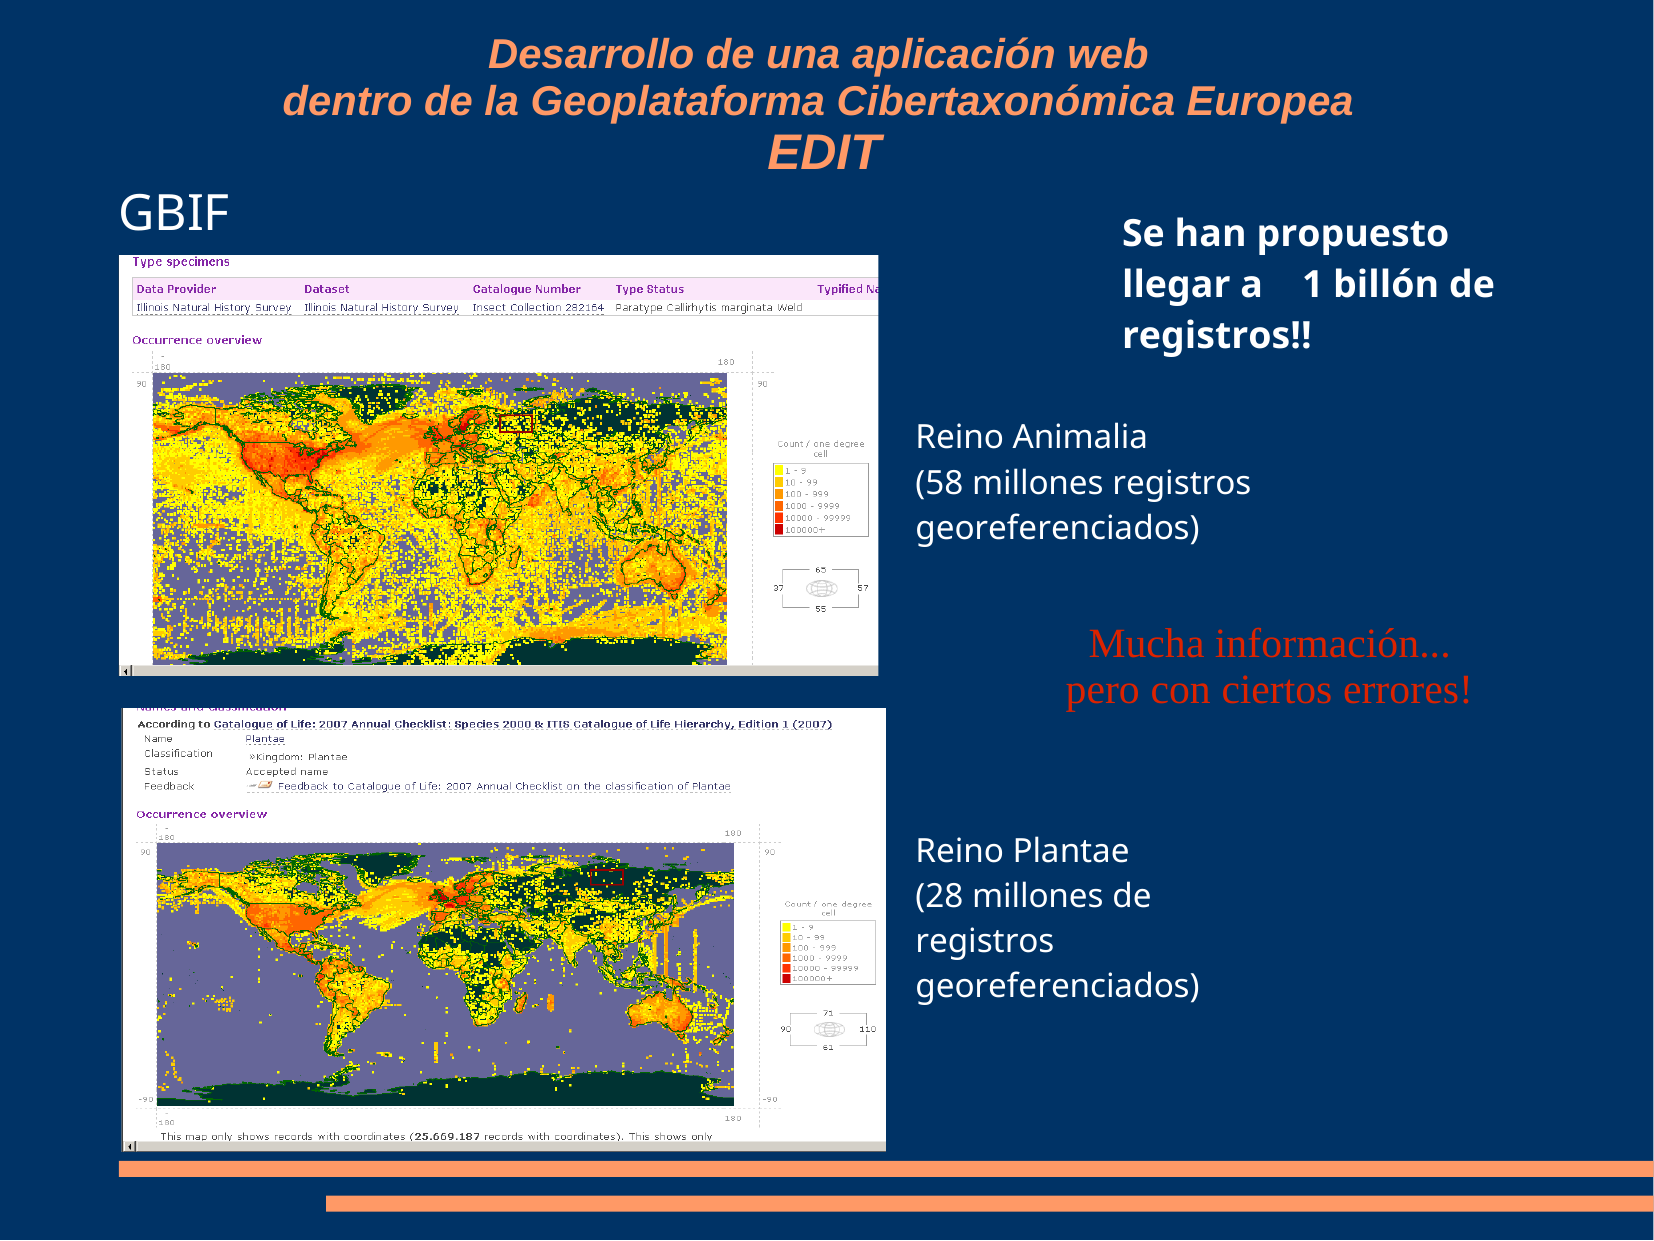

# Desarrollo de una aplicación web dentro de la Geoplataforma Cibertaxonómica Europea EDIT
GBIF
Se han propuesto llegar a 1 billón de registros!!
Reino Animalia
(58 millones registros georeferenciados)
Mucha información...
pero con ciertos errores!
Reino Plantae
(28 millones de registros georeferenciados)